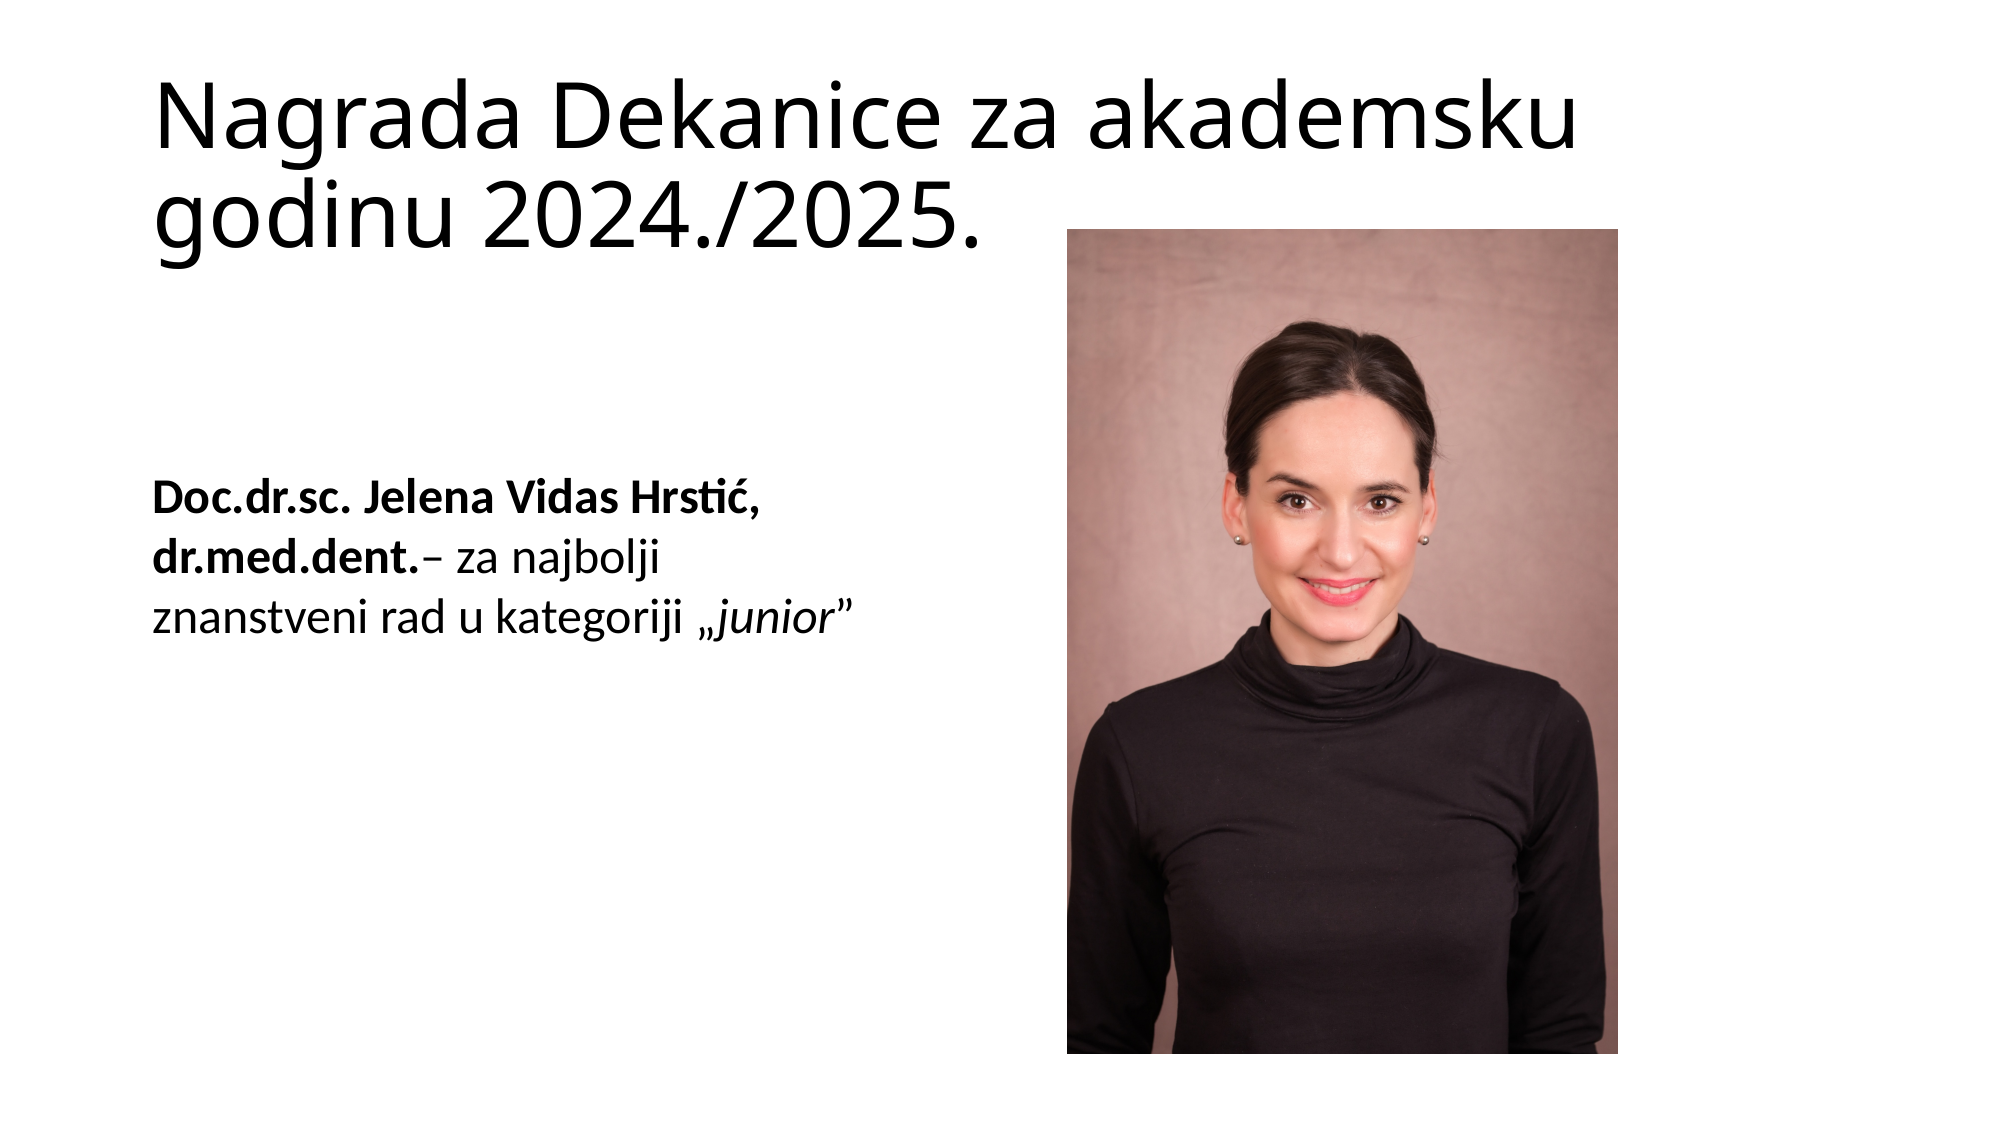

# Nagrada Dekanice za akademsku godinu 2024./2025.
Doc.dr.sc. Jelena Vidas Hrstić, dr.med.dent.– za najbolji znanstveni rad u kategoriji „junior”